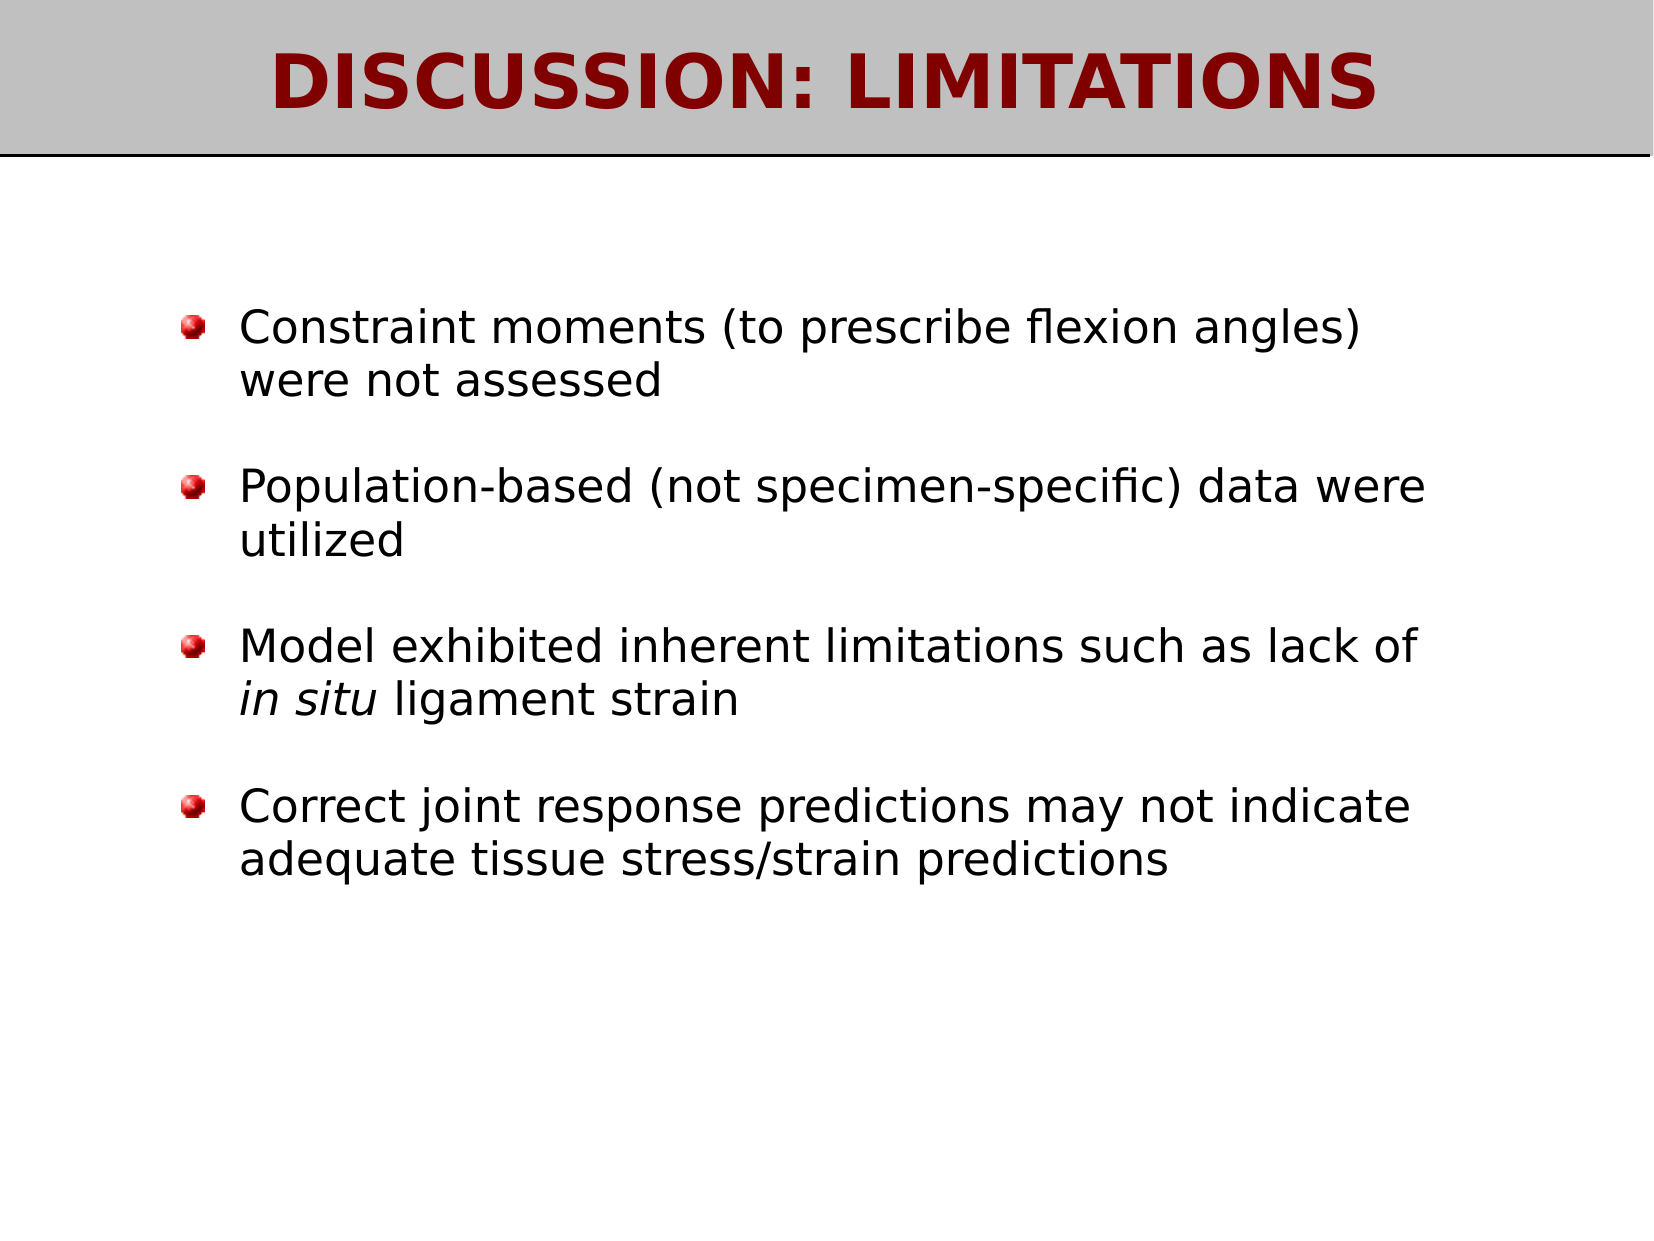

DISCUSSION: LIMITATIONS
Constraint moments (to prescribe flexion angles) were not assessed
Population-based (not specimen-specific) data were utilized
Model exhibited inherent limitations such as lack of in situ ligament strain
Correct joint response predictions may not indicate adequate tissue stress/strain predictions